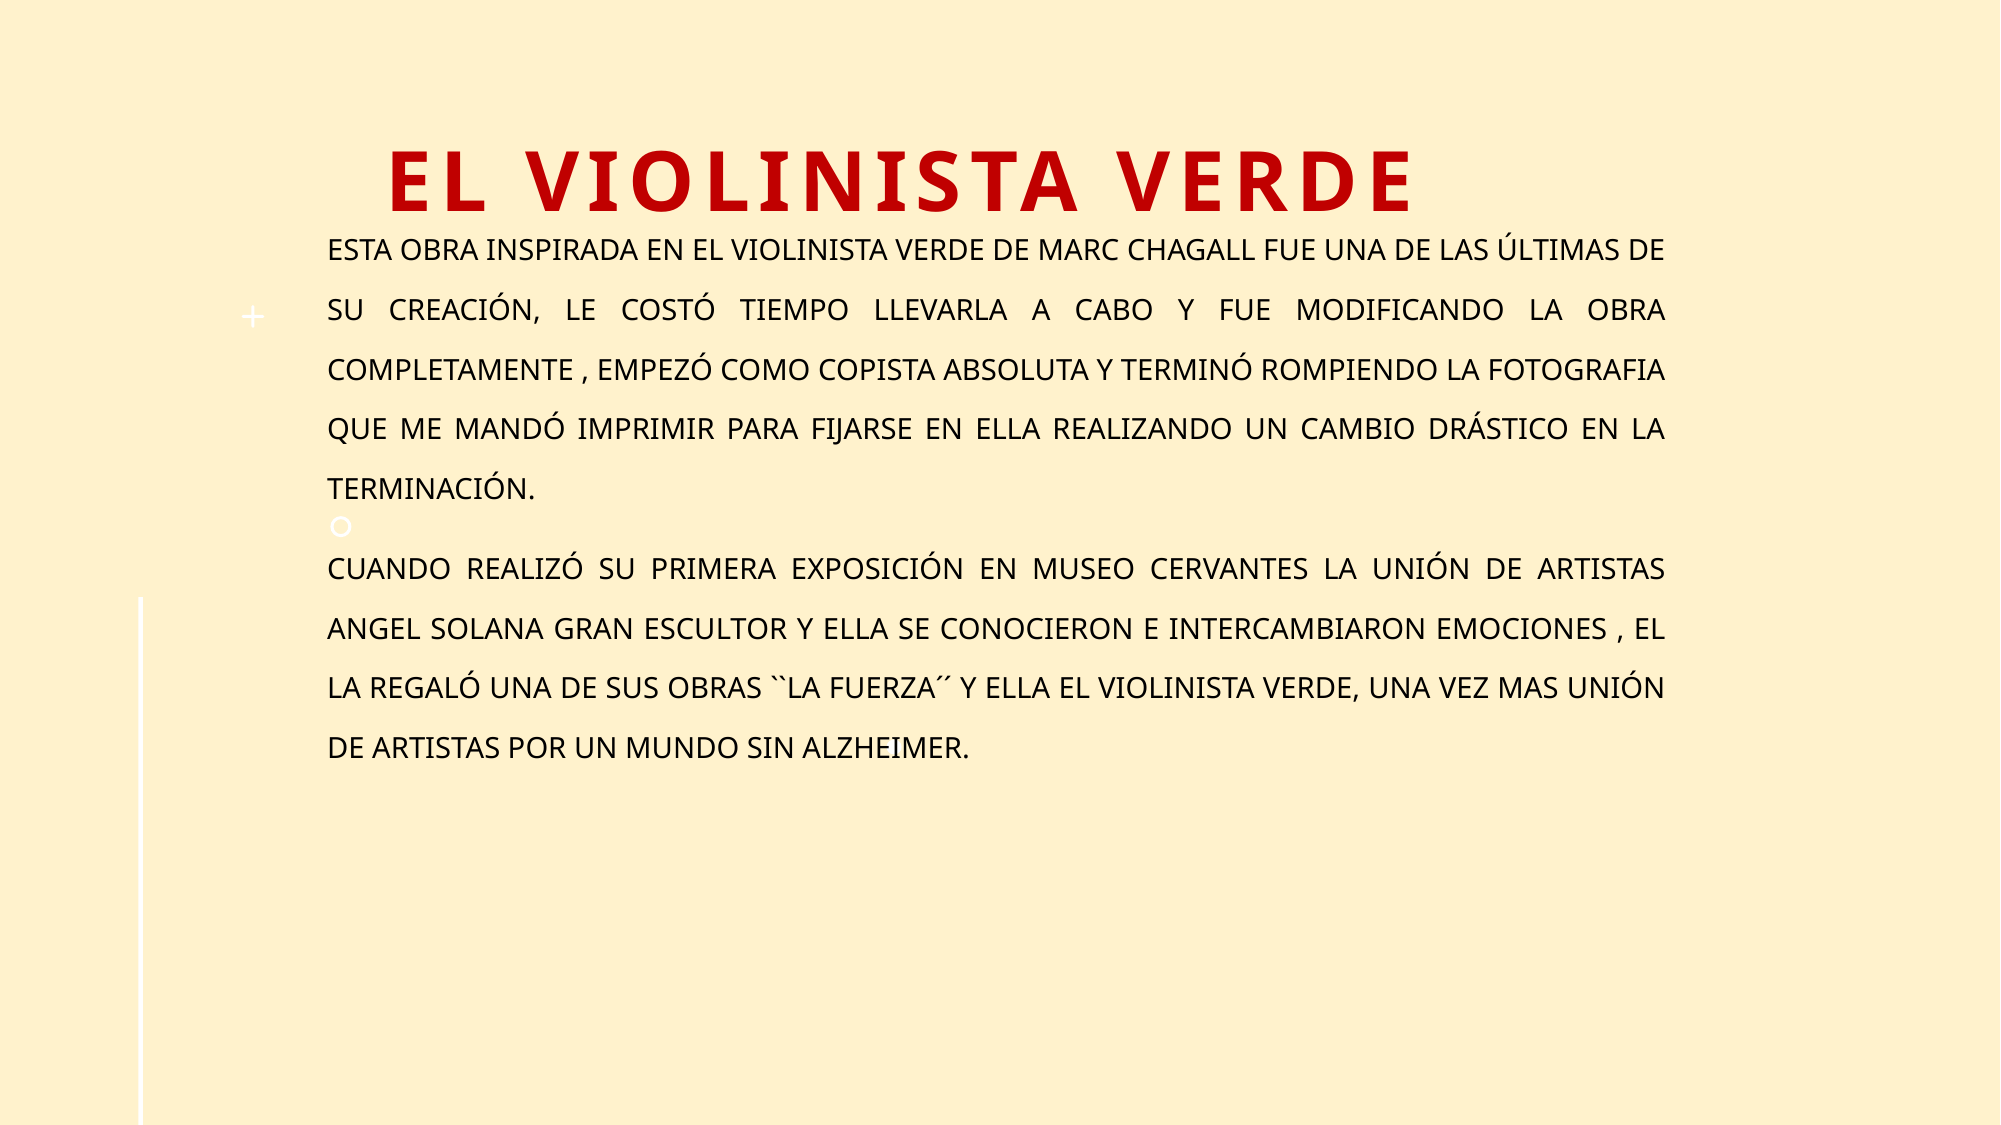

EL VIOLINISTA VERDE
# ESTA OBRA INSPIRADA EN EL VIOLINISTA VERDE DE MARC CHAGALL FUE UNA DE LAS ÚLTIMAS DE SU CREACIÓN, LE COSTÓ TIEMPO LLEVARLA A CABO Y FUE MODIFICANDO LA OBRA COMPLETAMENTE , EMPEZÓ COMO COPISTA ABSOLUTA Y TERMINÓ ROMPIENDO LA FOTOGRAFIA QUE ME MANDÓ IMPRIMIR PARA FIJARSE EN ELLA REALIZANDO UN CAMBIO DRÁSTICO EN LA TERMINACIÓN.
CUANDO REALIZÓ SU PRIMERA EXPOSICIÓN EN MUSEO CERVANTES LA UNIÓN DE ARTISTAS ANGEL SOLANA GRAN ESCULTOR Y ELLA SE CONOCIERON E INTERCAMBIARON EMOCIONES , EL LA REGALÓ UNA DE SUS OBRAS ``LA FUERZA´´ Y ELLA EL VIOLINISTA VERDE, UNA VEZ MAS UNIÓN DE ARTISTAS POR UN MUNDO SIN ALZHEIMER.